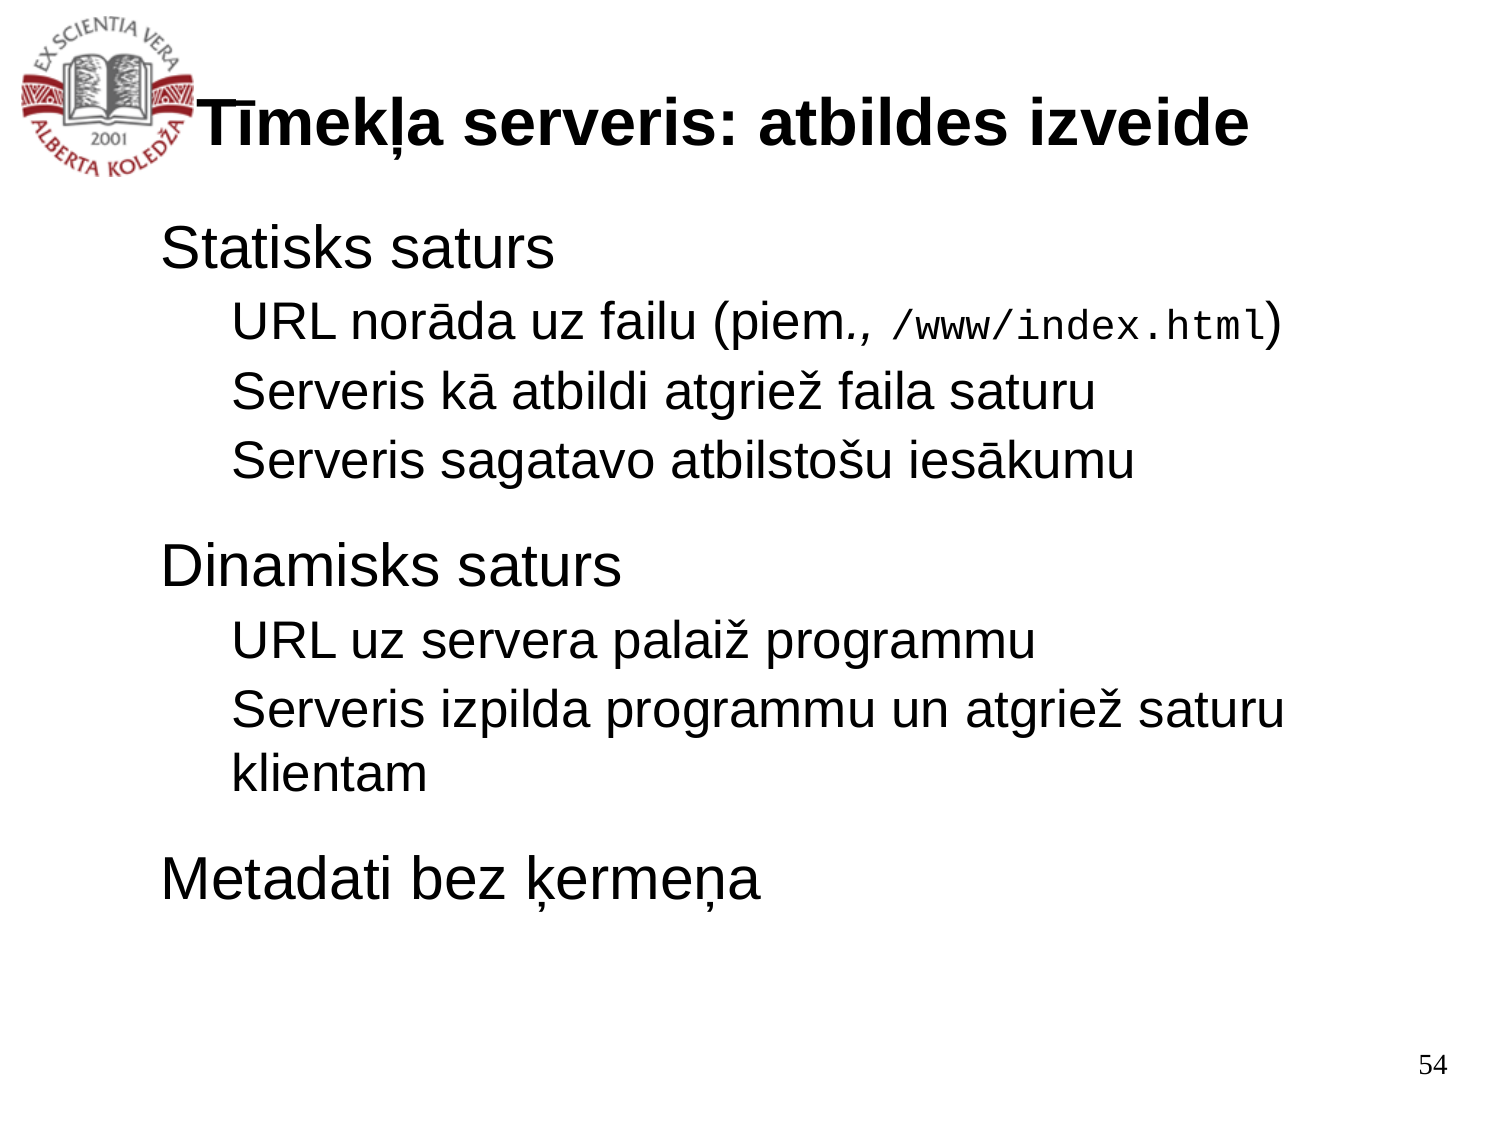

# Tīmekļa serveris: atbildes izveide
Statisks saturs
URL norāda uz failu (piem., /www/index.html)
Serveris kā atbildi atgriež faila saturu
Serveris sagatavo atbilstošu iesākumu
Dinamisks saturs
URL uz servera palaiž programmu
Serveris izpilda programmu un atgriež saturu klientam
Metadati bez ķermeņa